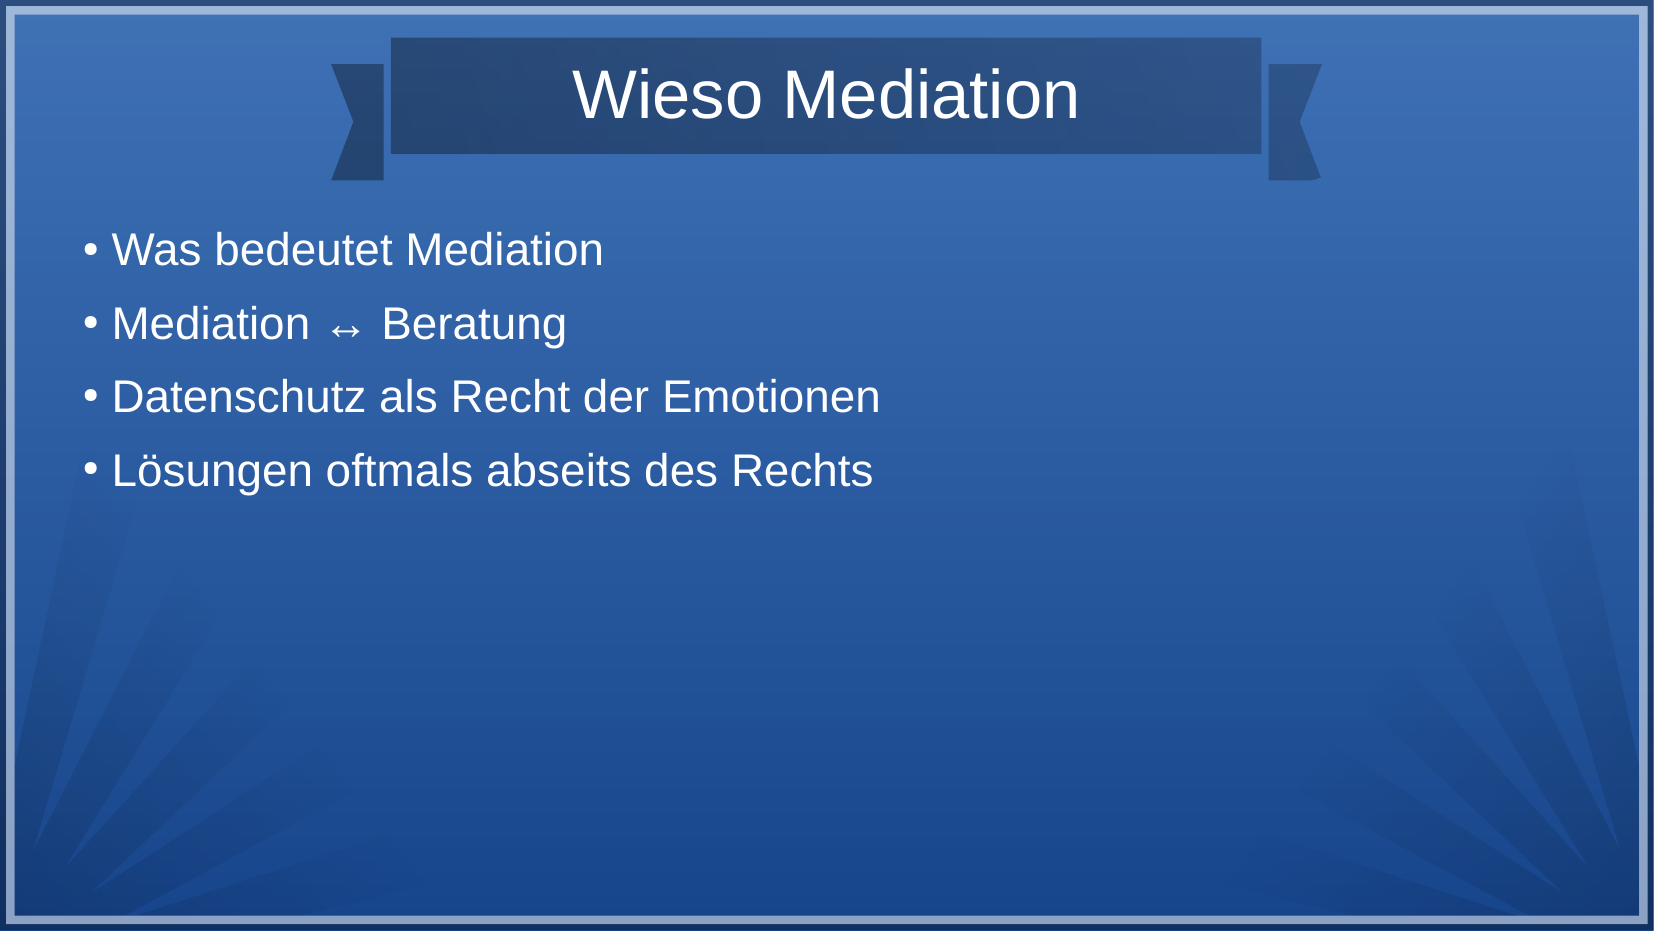

# Wieso Mediation
 Was bedeutet Mediation
 Mediation ↔ Beratung
 Datenschutz als Recht der Emotionen
 Lösungen oftmals abseits des Rechts